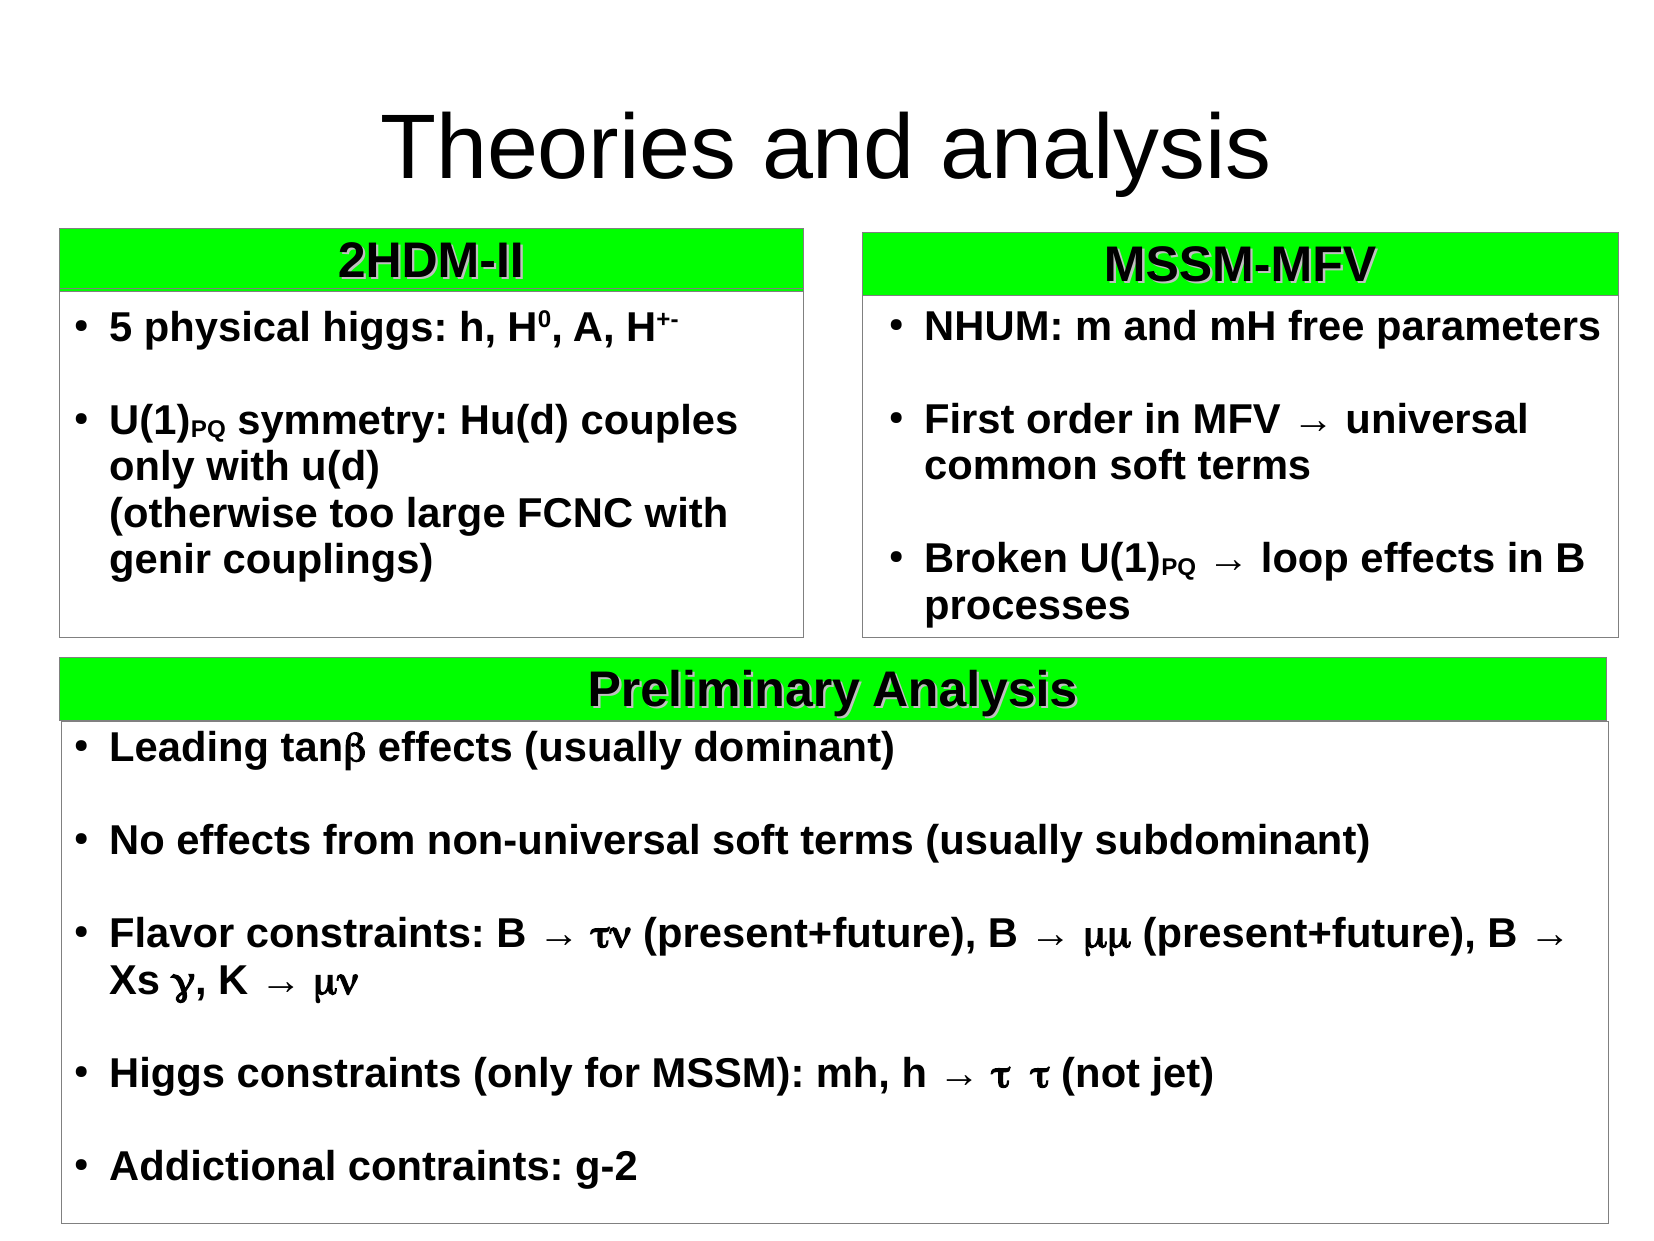

# Theories and analysis
2HDM-II
5 physical higgs: h, H0, A, H+-
U(1)PQ symmetry: Hu(d) couples only with u(d)
(otherwise too large FCNC with genir couplings)
MSSM-MFV
NHUM: m and mH free parameters
First order in MFV → universal common soft terms
Broken U(1)PQ → loop effects in B processes
Preliminary Analysis
Leading tanb effects (usually dominant)
No effects from non-universal soft terms (usually subdominant)
Flavor constraints: B → tn (present+future), B → mm (present+future), B → Xs g, K → mn
Higgs constraints (only for MSSM): mh, h → t t (not jet)
Addictional contraints: g-2